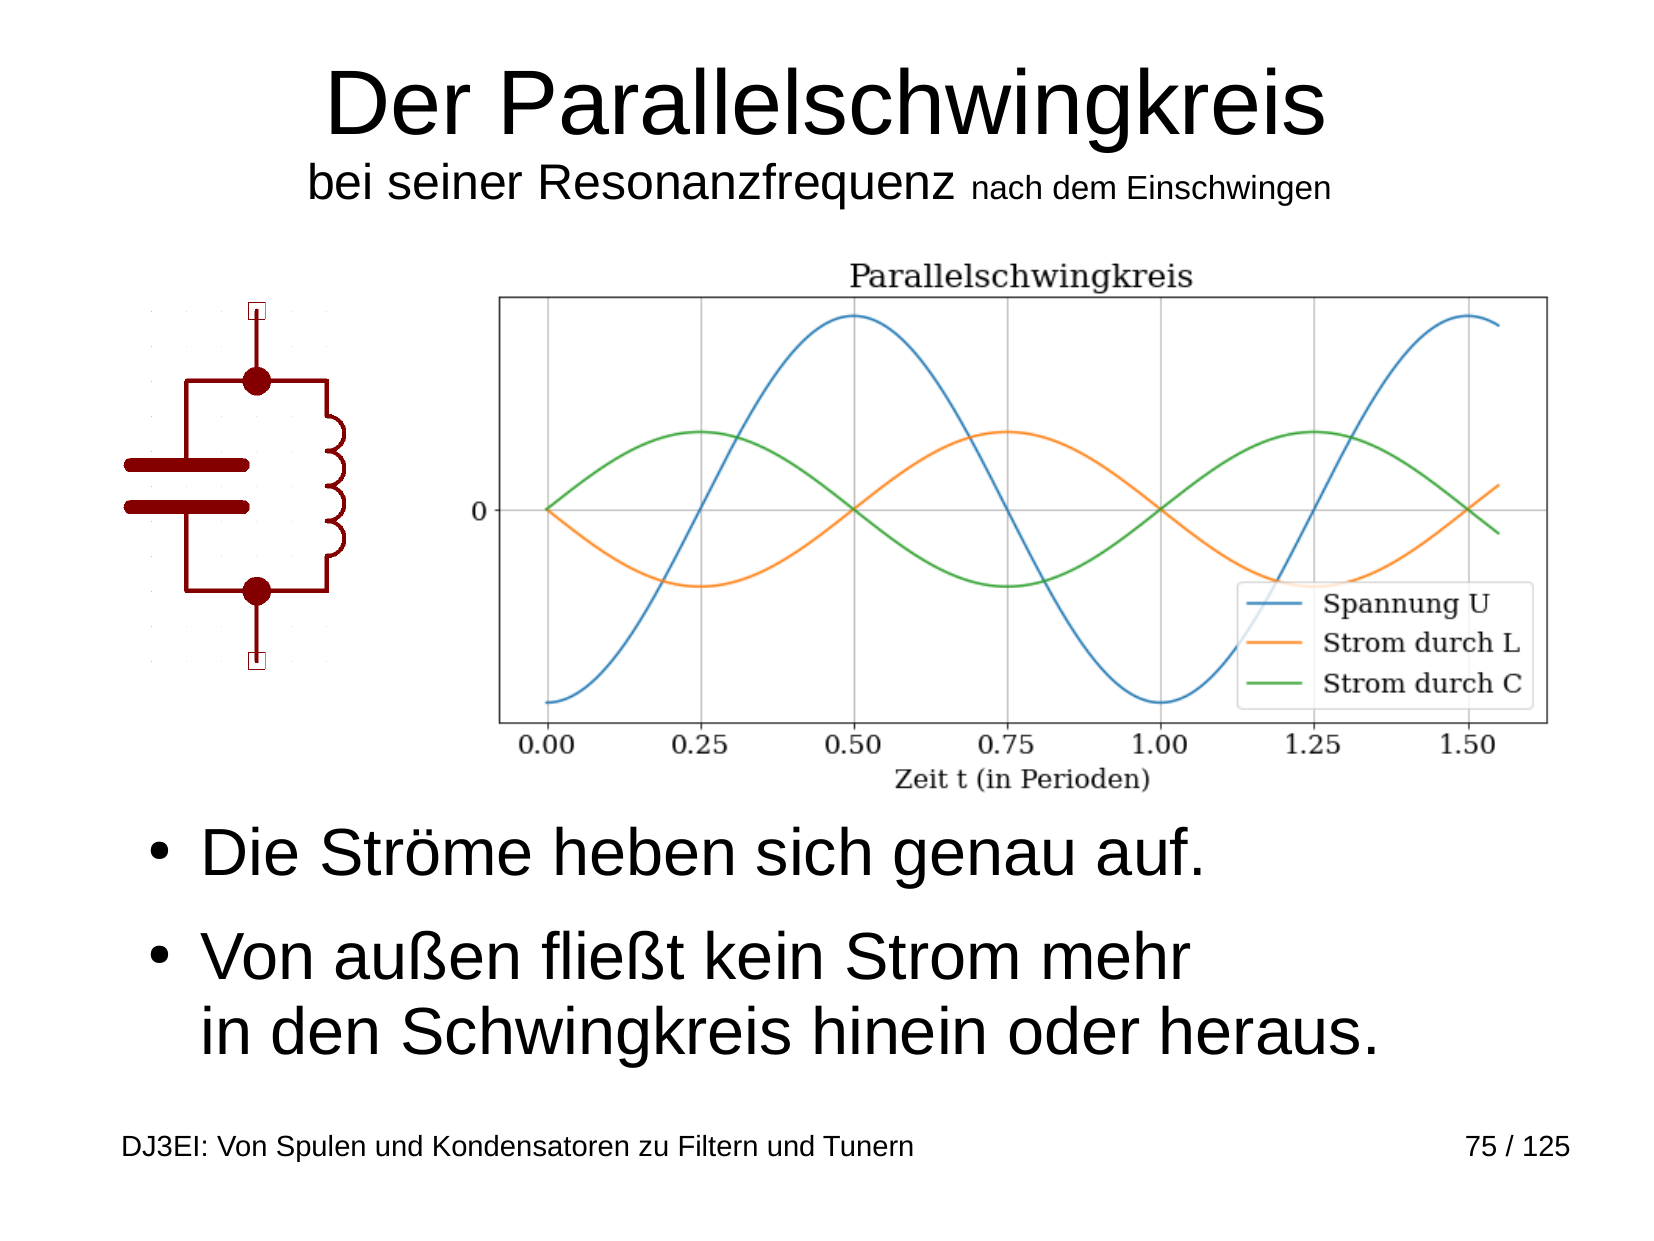

# Der Parallelschwingkreis bei seiner Resonanzfrequenz nach dem Einschwingen
Die Ströme heben sich genau auf.
Von außen fließt kein Strom mehr
in den Schwingkreis hinein oder heraus.